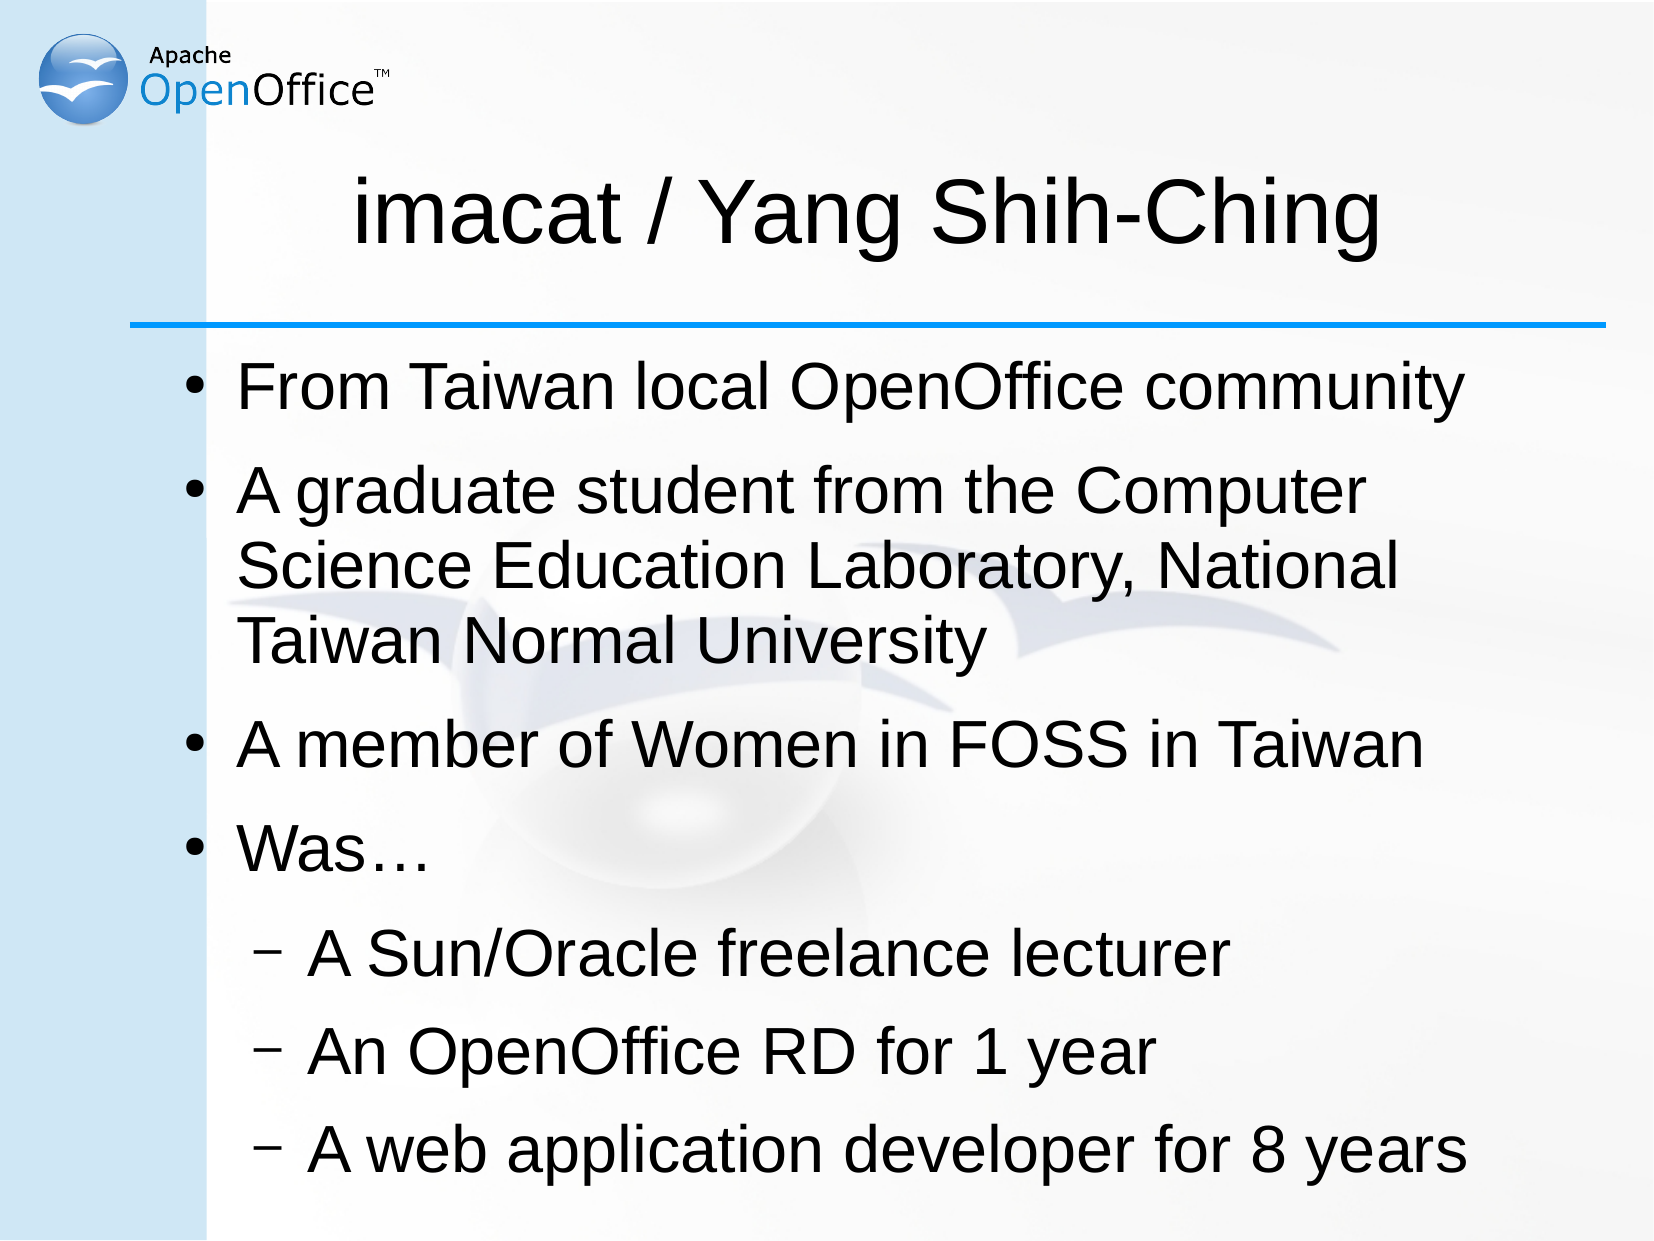

# imacat / Yang Shih-Ching
From Taiwan local OpenOffice community
A graduate student from the Computer Science Education Laboratory, National Taiwan Normal University
A member of Women in FOSS in Taiwan
Was…
A Sun/Oracle freelance lecturer
An OpenOffice RD for 1 year
A web application developer for 8 years